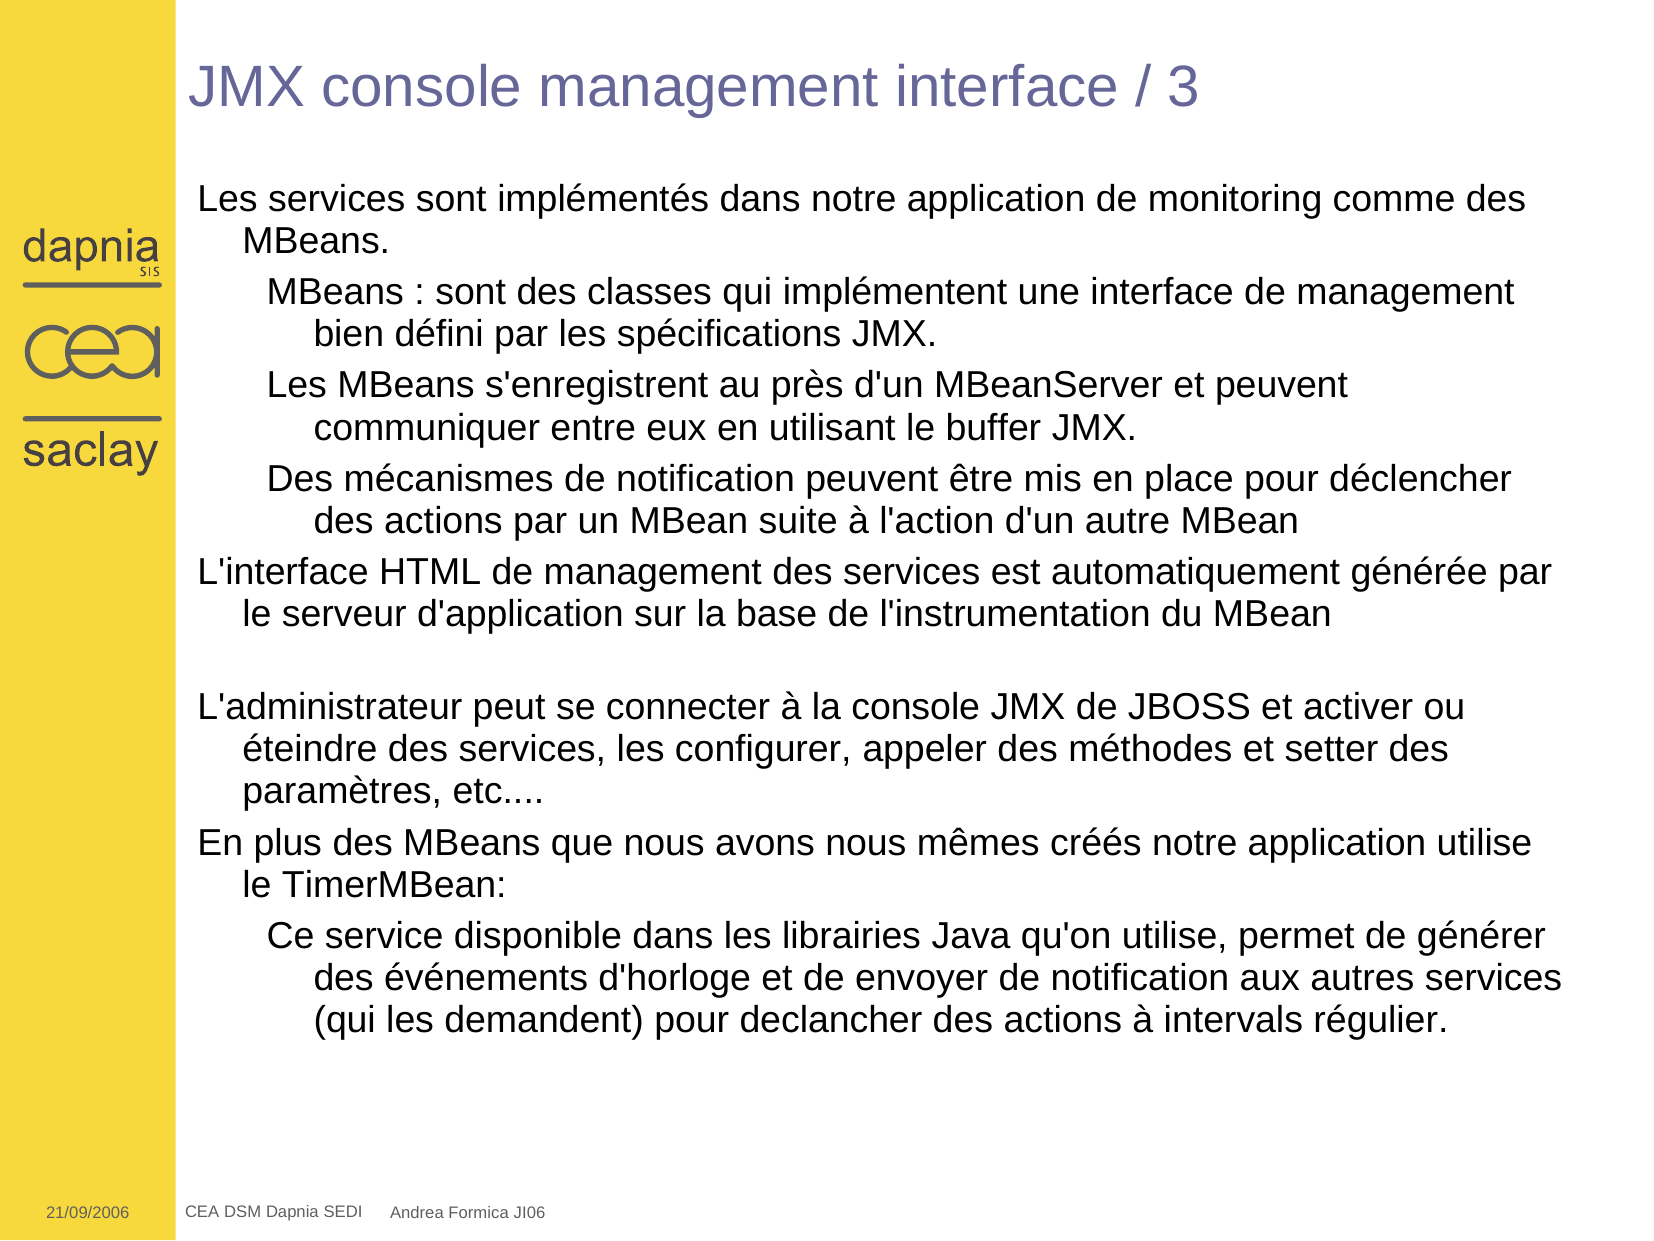

# JMX console management interface / 3
Les services sont implémentés dans notre application de monitoring comme des MBeans.
MBeans : sont des classes qui implémentent une interface de management bien défini par les spécifications JMX.
Les MBeans s'enregistrent au près d'un MBeanServer et peuvent communiquer entre eux en utilisant le buffer JMX.
Des mécanismes de notification peuvent être mis en place pour déclencher des actions par un MBean suite à l'action d'un autre MBean
L'interface HTML de management des services est automatiquement générée par le serveur d'application sur la base de l'instrumentation du MBean
L'administrateur peut se connecter à la console JMX de JBOSS et activer ou éteindre des services, les configurer, appeler des méthodes et setter des paramètres, etc....
En plus des MBeans que nous avons nous mêmes créés notre application utilise le TimerMBean:
Ce service disponible dans les librairies Java qu'on utilise, permet de générer des événements d'horloge et de envoyer de notification aux autres services (qui les demandent) pour declancher des actions à intervals régulier.
21/09/2006
Andrea Formica JI06